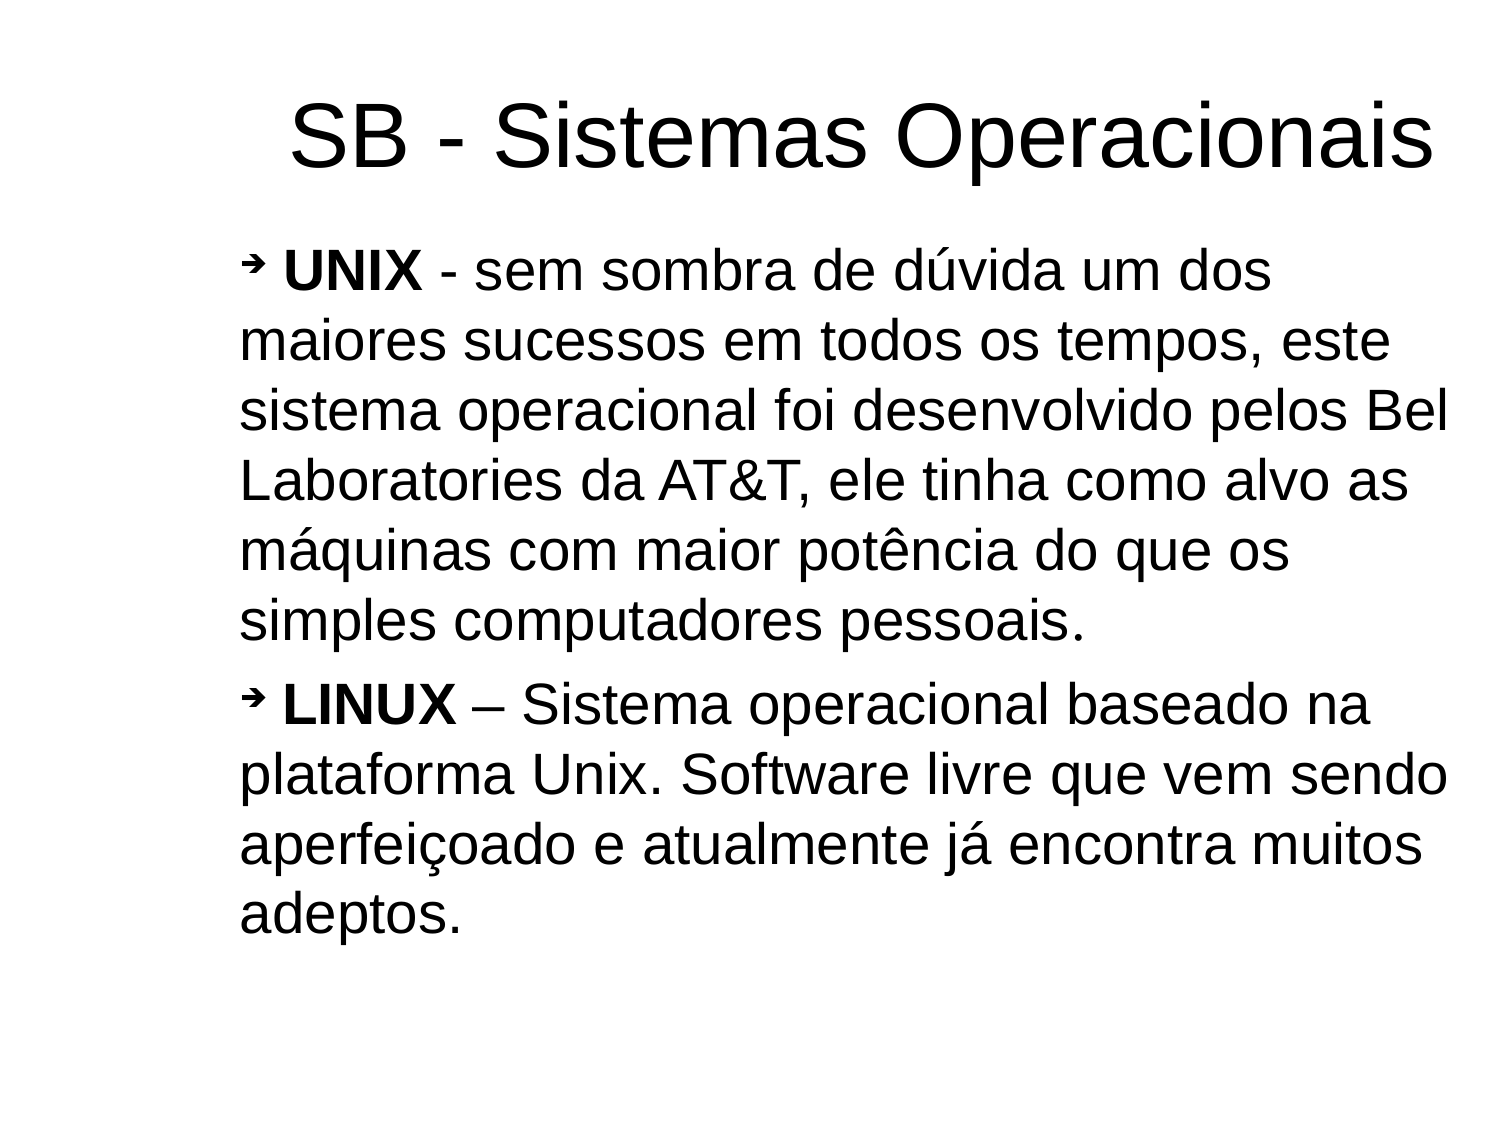

# SB - Sistemas Operacionais
 UNIX - sem sombra de dúvida um dos maiores sucessos em todos os tempos, este sistema operacional foi desenvolvido pelos Bel Laboratories da AT&T, ele tinha como alvo as máquinas com maior potência do que os simples computadores pessoais.
 LINUX – Sistema operacional baseado na plataforma Unix. Software livre que vem sendo aperfeiçoado e atualmente já encontra muitos adeptos.